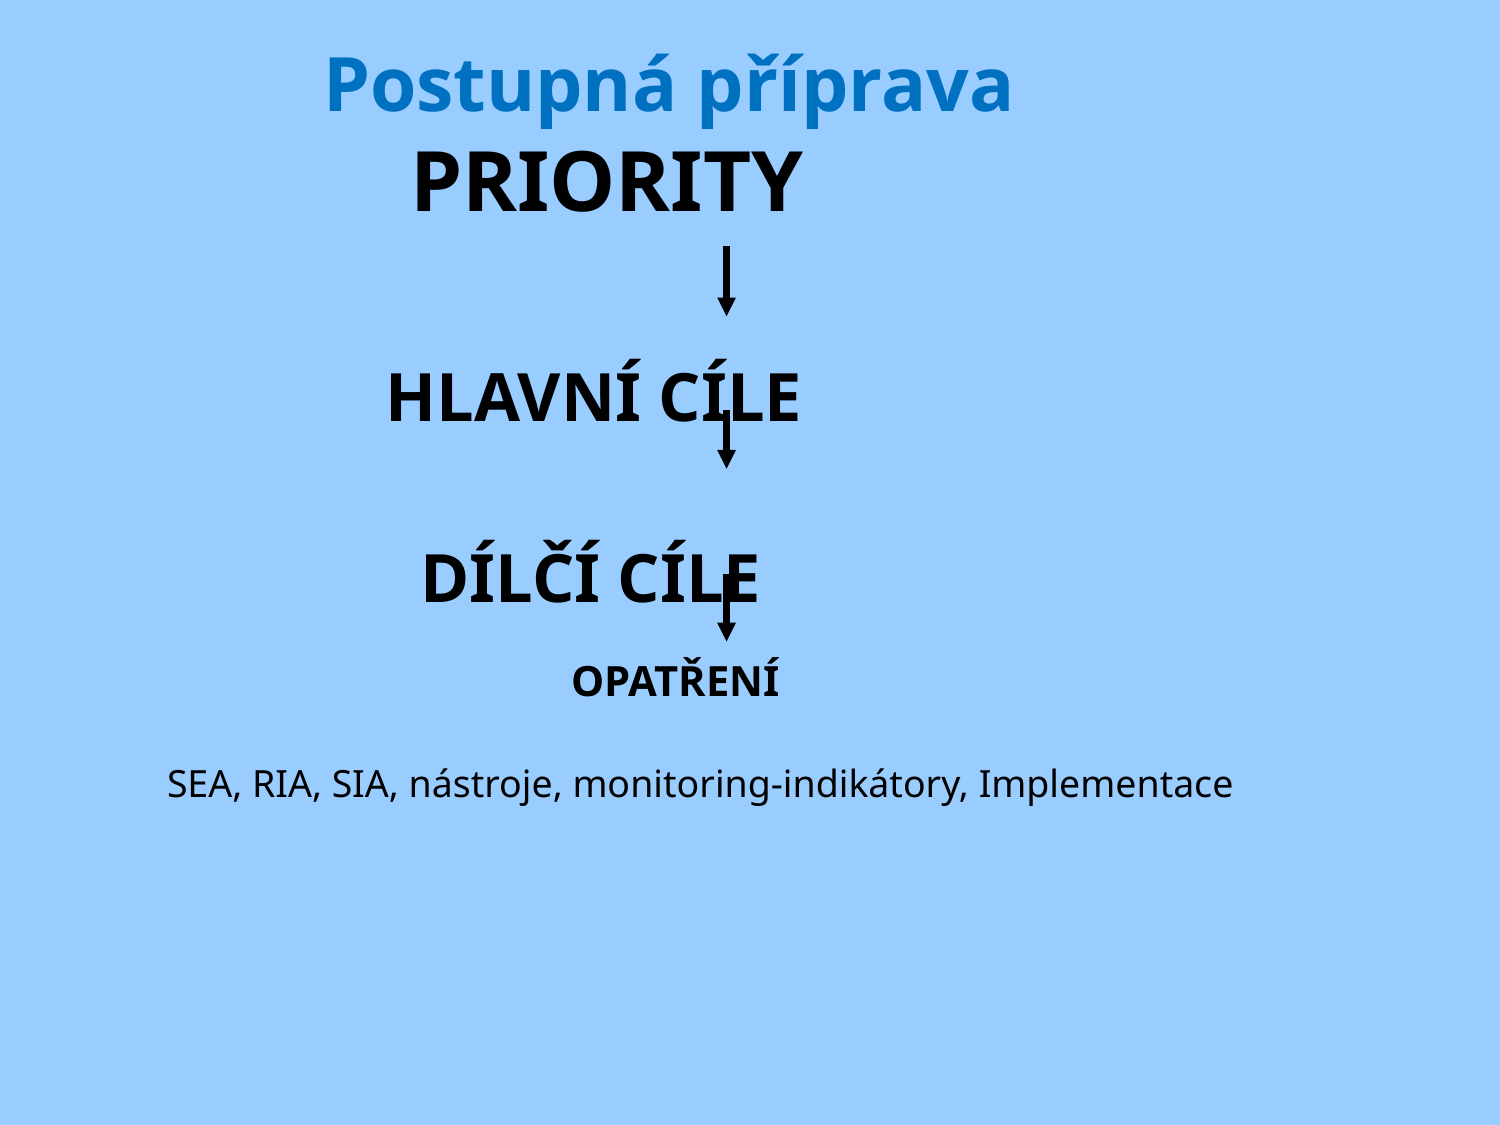

Postupná příprava
# PRIORITY HLAVNÍ CÍLE DÍLČÍ CÍLE
 OPATŘENÍ
SEA, RIA, SIA, nástroje, monitoring-indikátory, Implementace